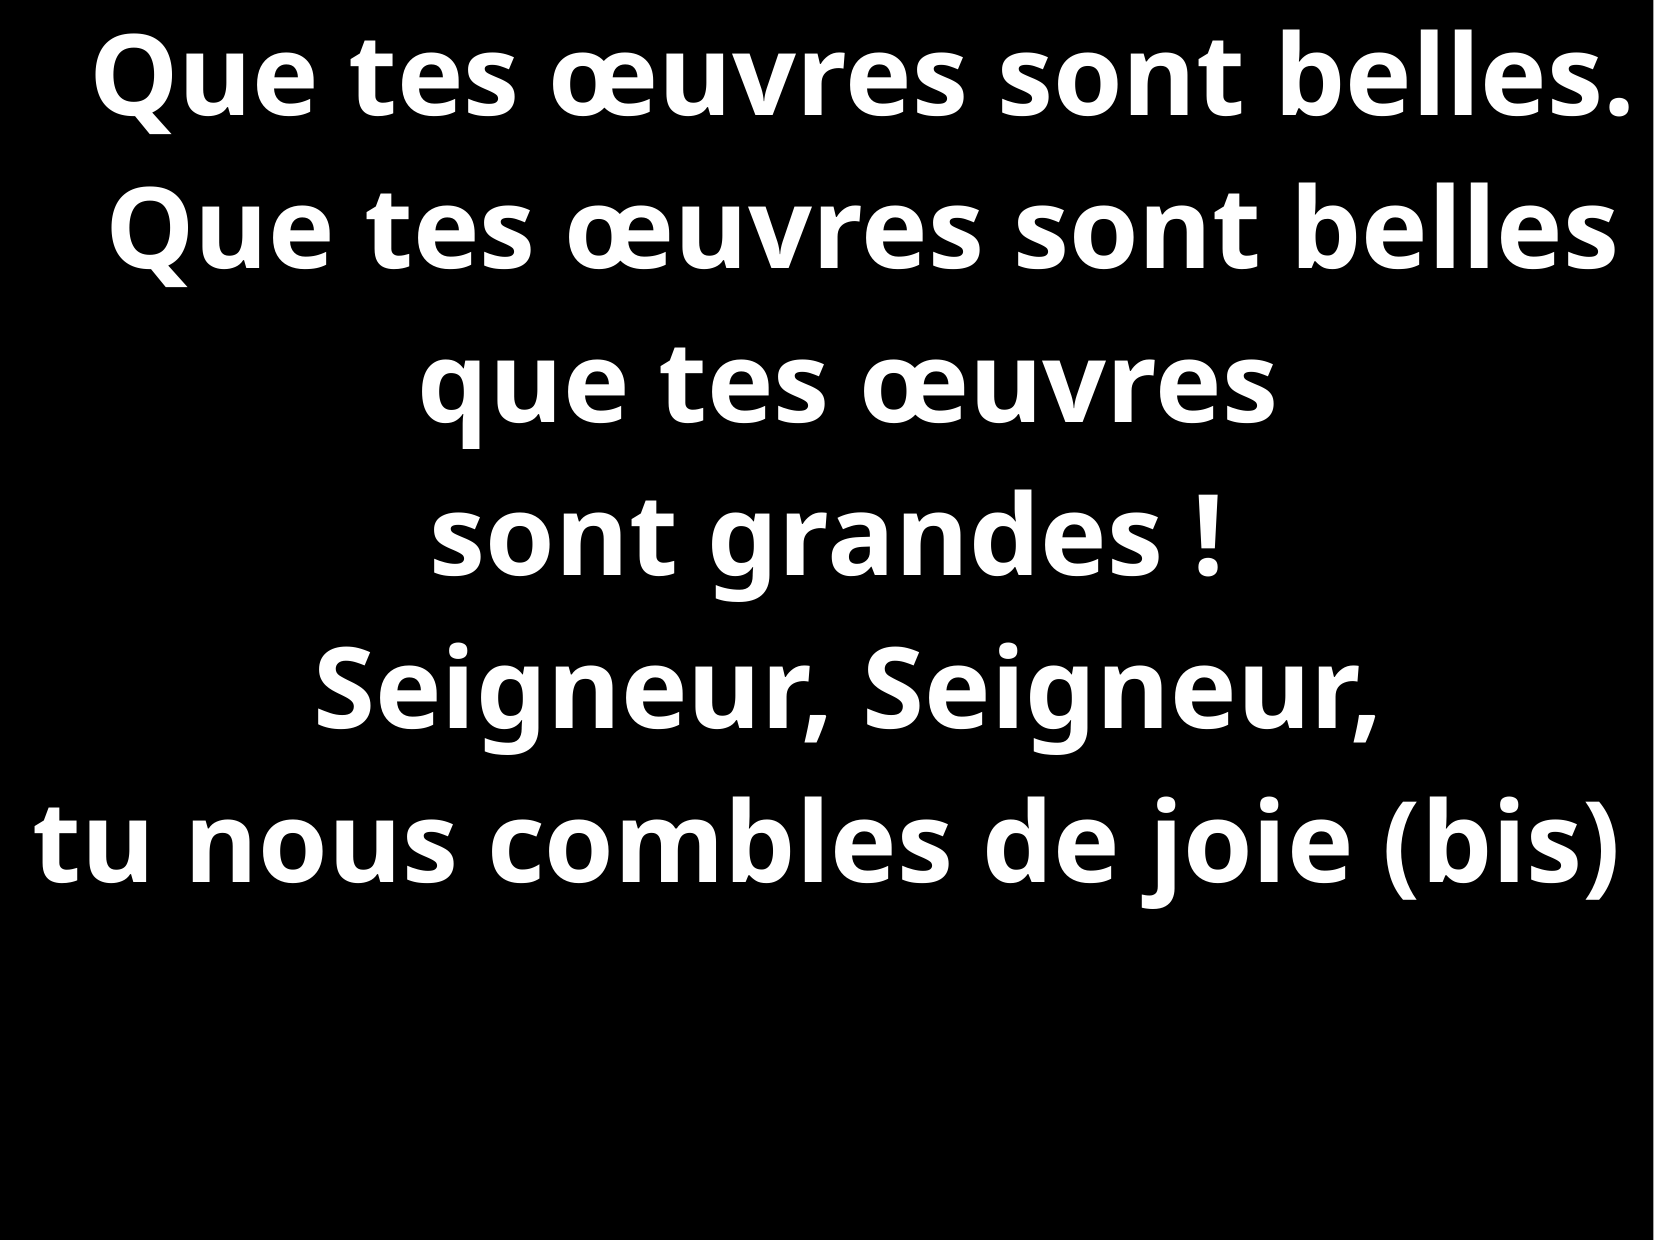

Que tes œuvres sont belles.
Que tes œuvres sont belles que tes œuvres
sont grandes !
Seigneur, Seigneur,
tu nous combles de joie (bis)